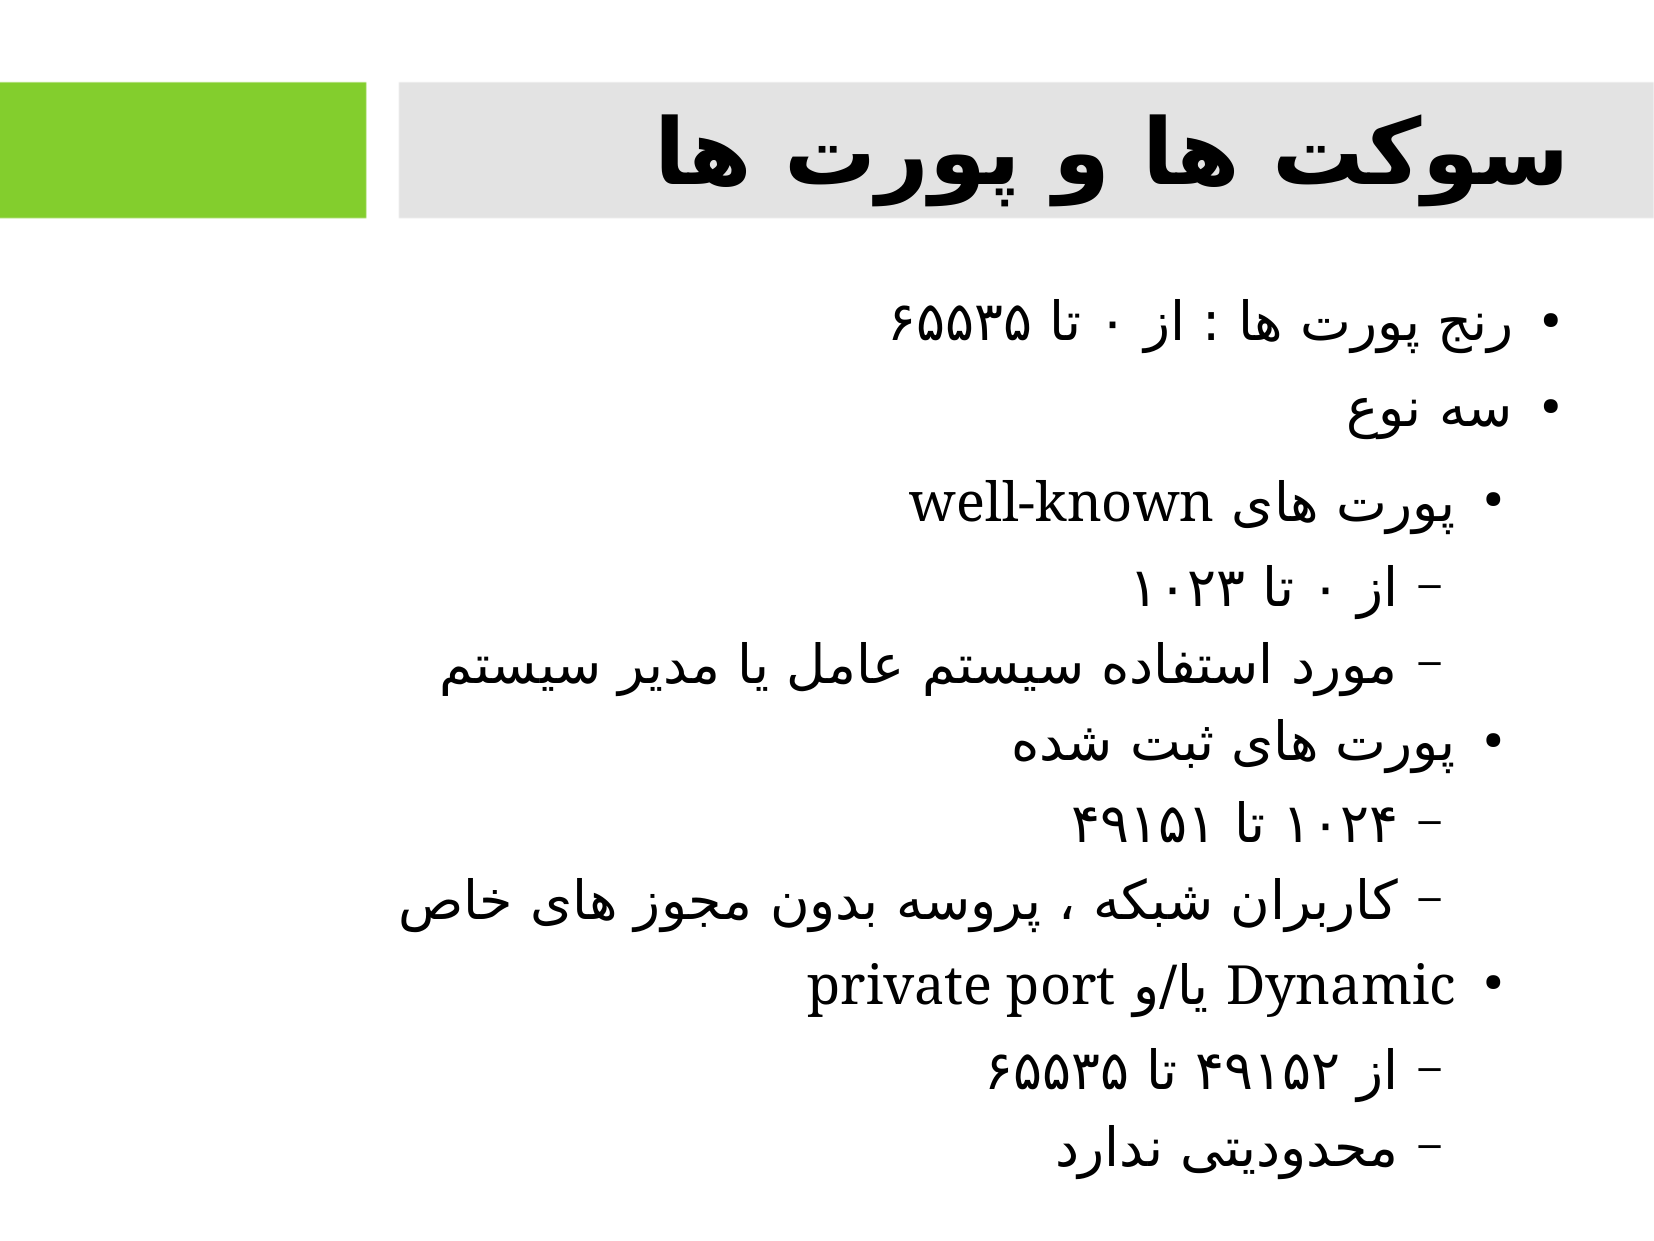

# سوکت ها و پورت ها
رنج پورت ها : از ۰ تا ۶۵۵۳۵
سه نوع
پورت های well-known
از ۰ تا ۱۰۲۳
مورد استفاده سیستم عامل یا مدیر سیستم
پورت های ثبت شده
۱۰۲۴ تا ۴۹۱۵۱
کاربران شبکه ، پروسه بدون مجوز های خاص
Dynamic یا/و private port
از ۴۹۱۵۲ تا ۶۵۵۳۵
محدودیتی ندارد